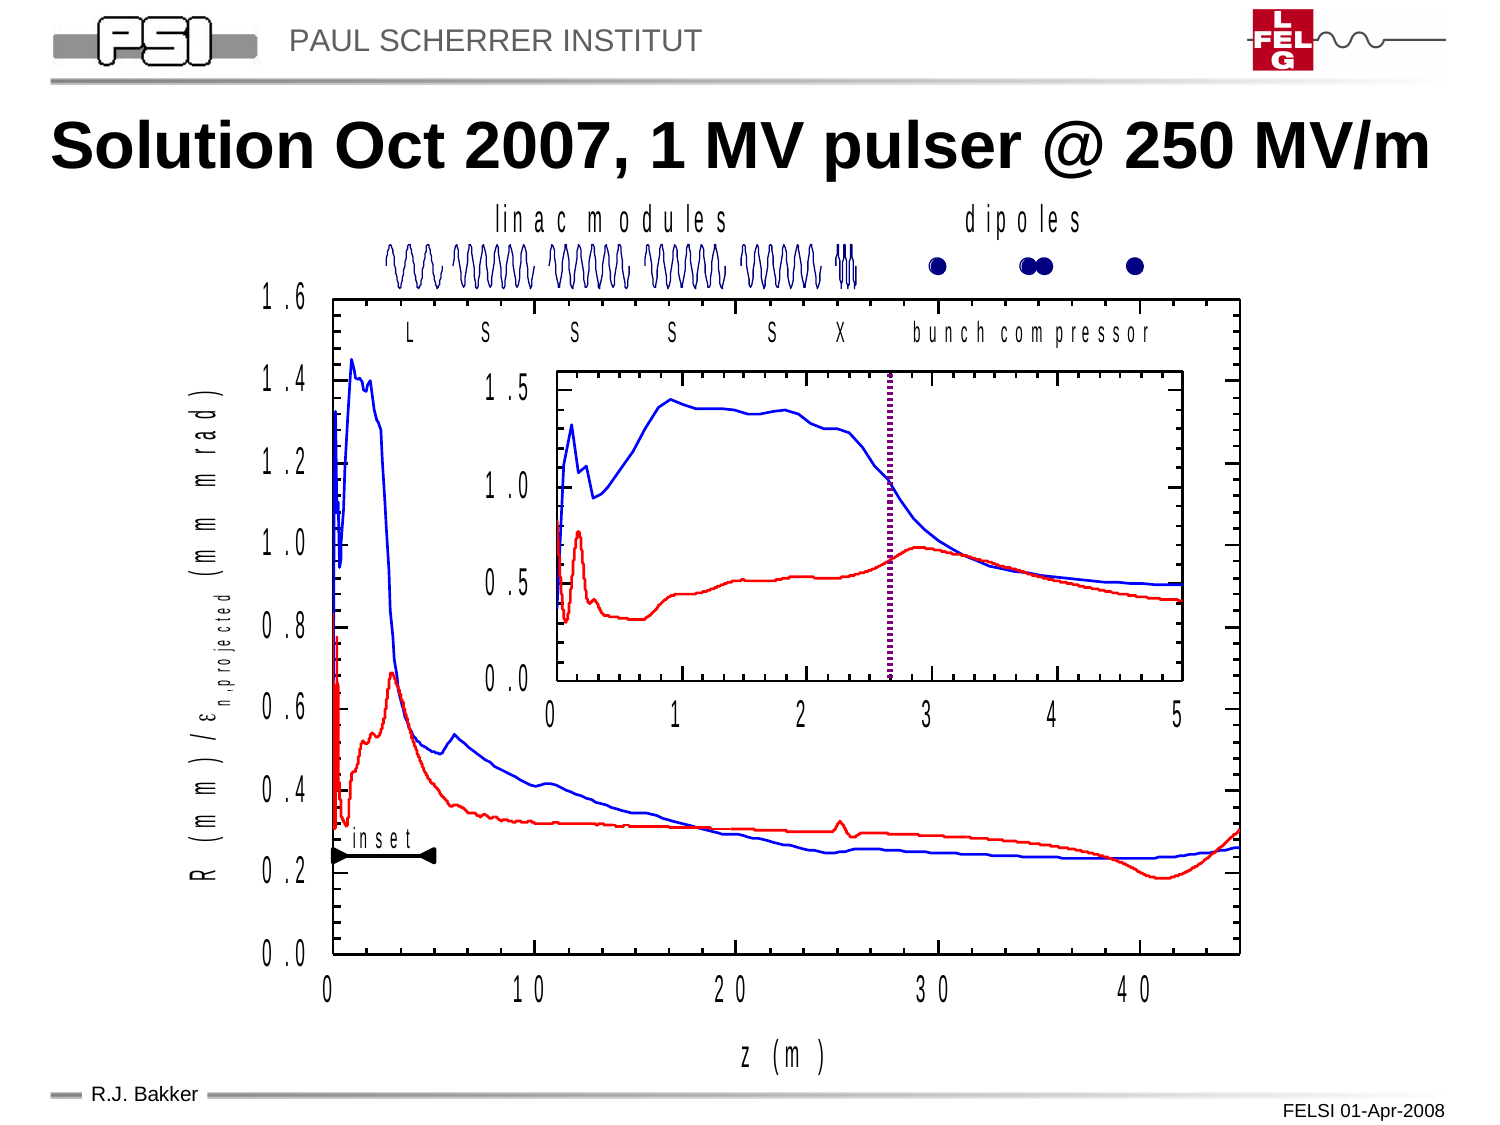

# Solution Oct 2007, 1 MV pulser @ 250 MV/m